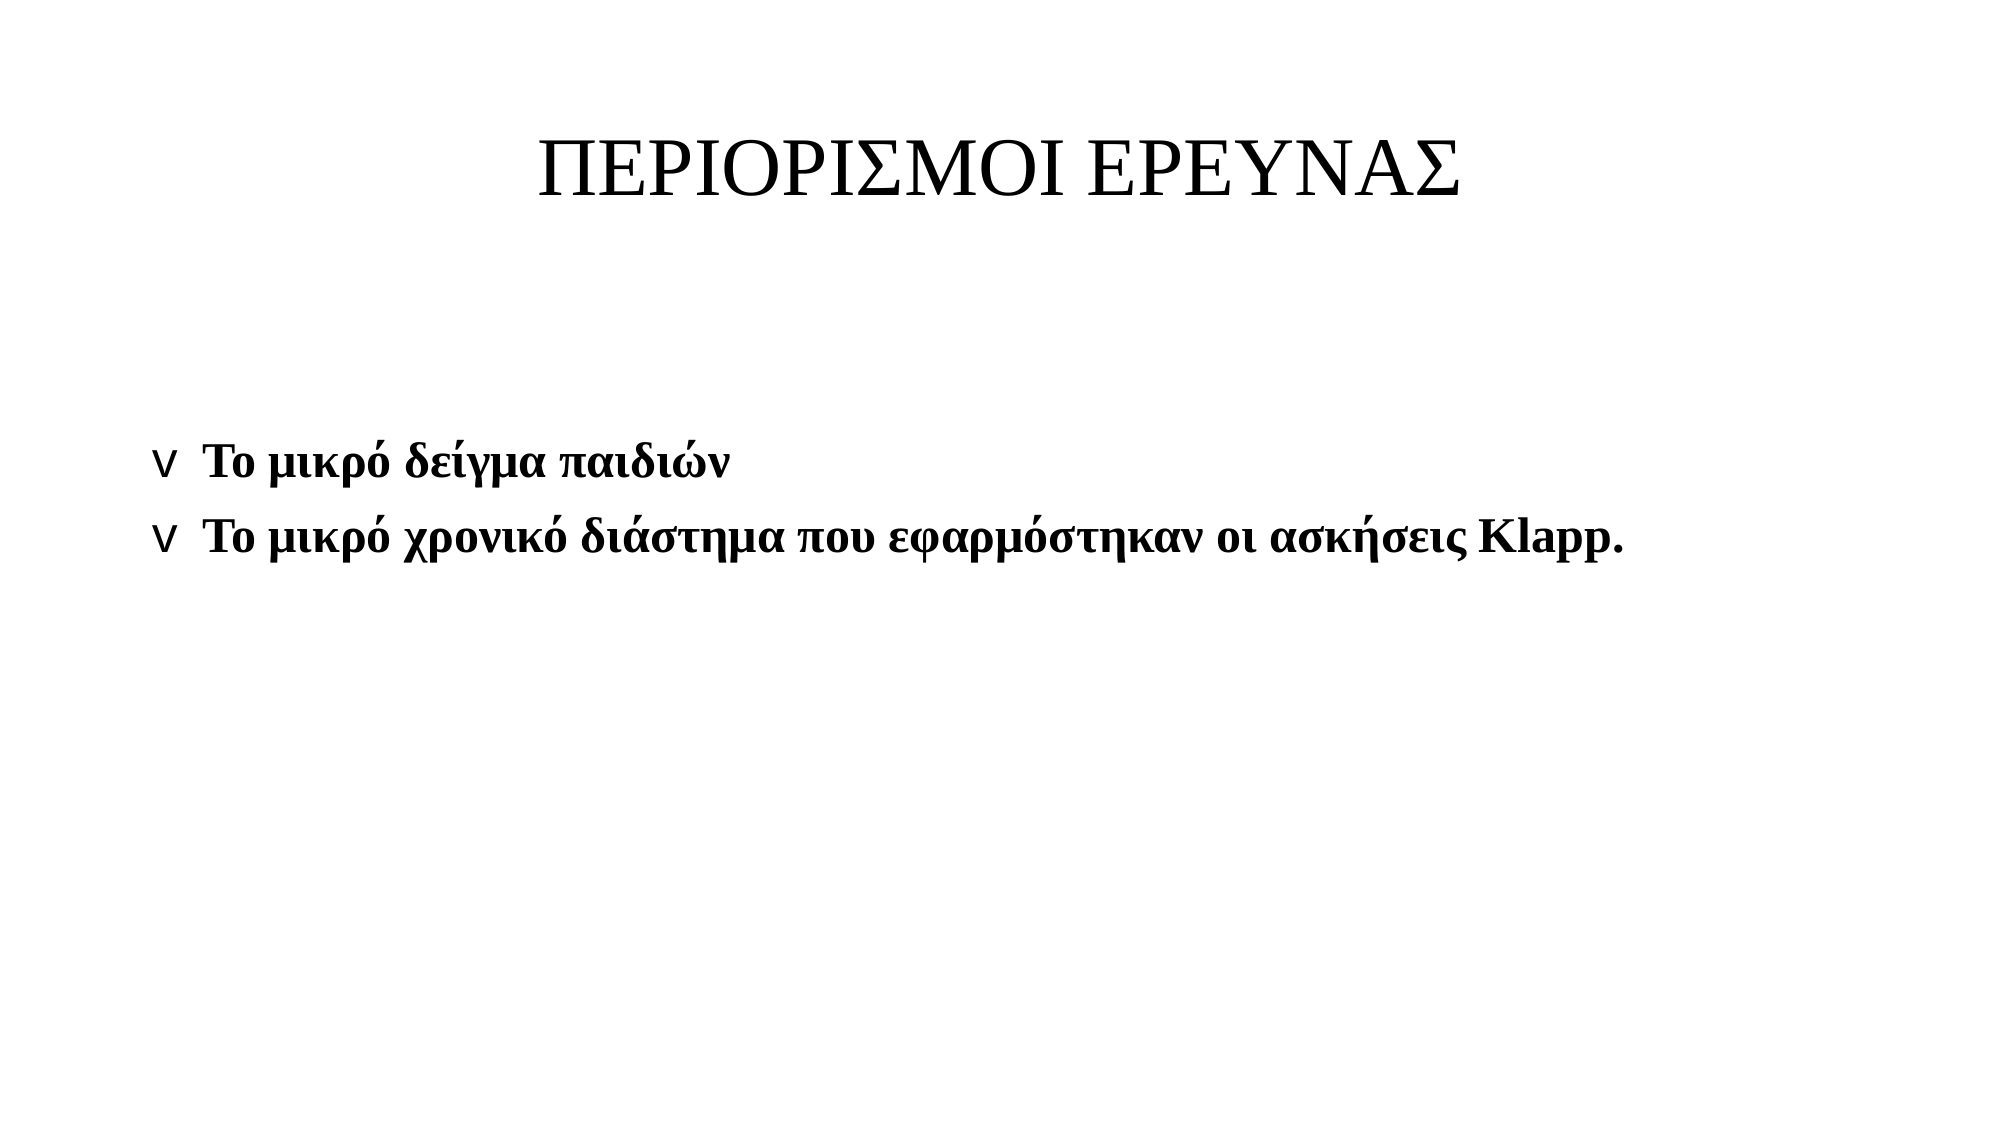

# ΠΕΡΙΟΡΙΣΜΟΙ ΕΡΕΥΝΑΣ
 Το μικρό δείγμα παιδιών
 Το μικρό χρονικό διάστημα που εφαρμόστηκαν οι ασκήσεις Klapp.